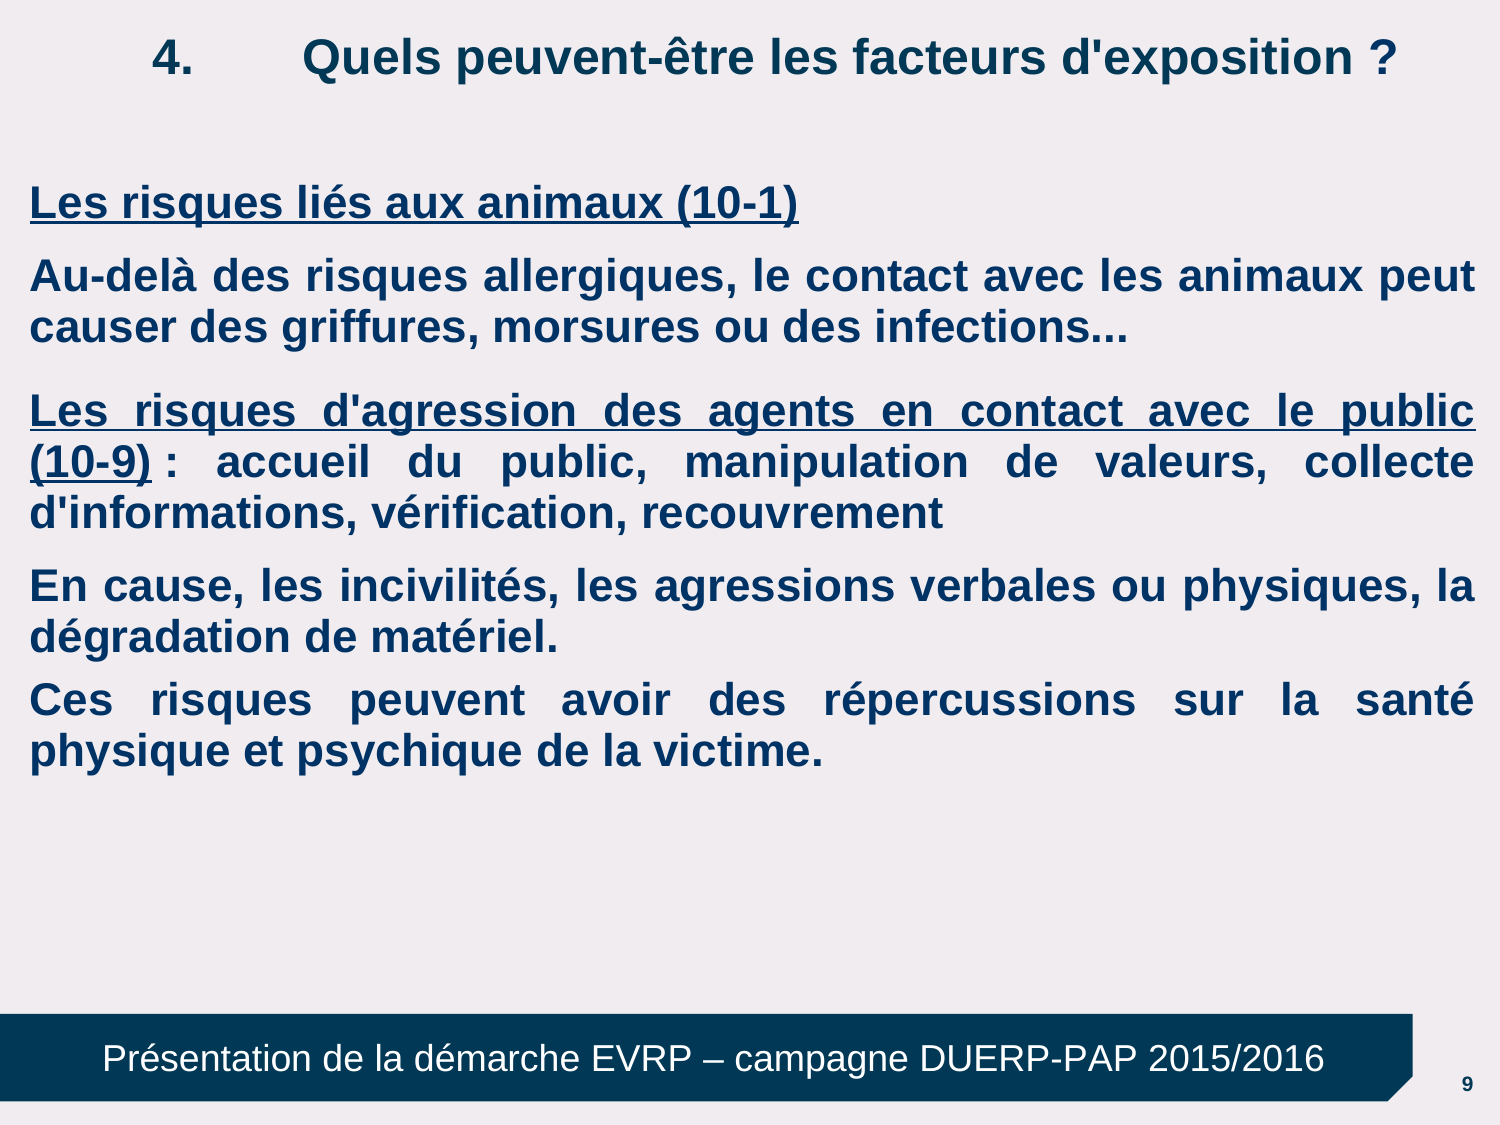

# 4.	Quels peuvent-être les facteurs d'exposition ?
Les risques liés aux animaux (10-1)
Au-delà des risques allergiques, le contact avec les animaux peut causer des griffures, morsures ou des infections...
Les risques d'agression des agents en contact avec le public
(10-9) : accueil du public, manipulation de valeurs, collecte d'informations, vérification, recouvrement
En cause, les incivilités, les agressions verbales ou physiques, la dégradation de matériel.
Ces risques peuvent avoir des répercussions sur la santé physique et psychique de la victime.